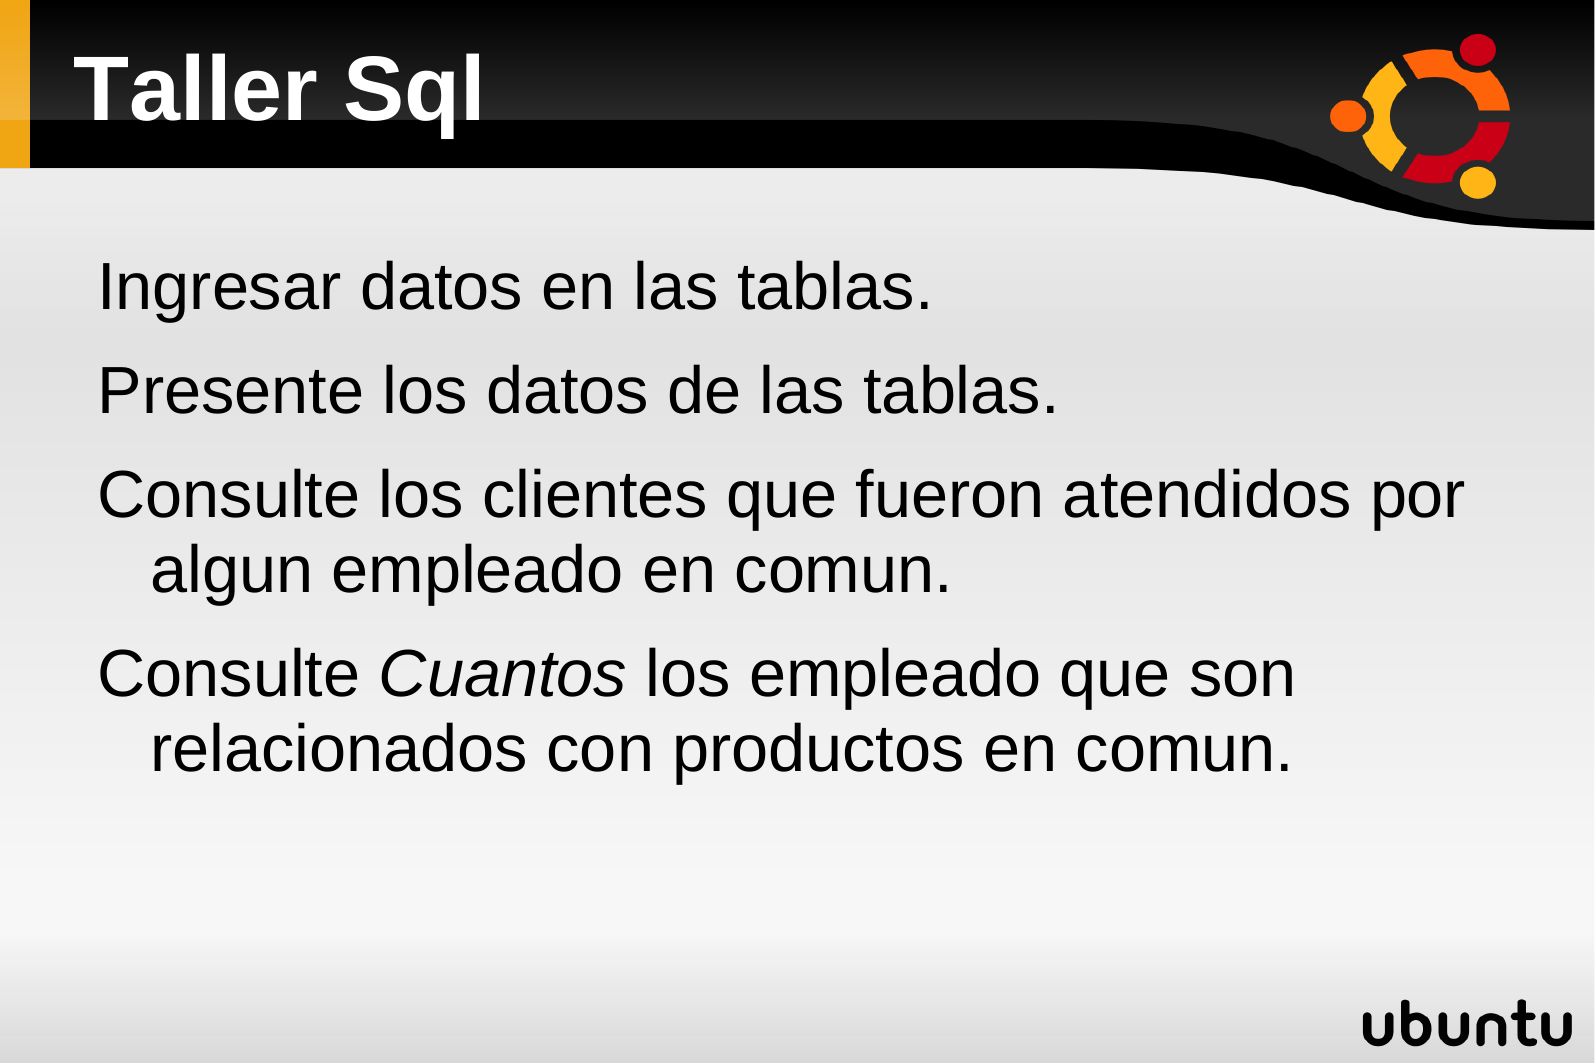

# Taller Sql
Ingresar datos en las tablas.
Presente los datos de las tablas.
Consulte los clientes que fueron atendidos por algun empleado en comun.
Consulte Cuantos los empleado que son relacionados con productos en comun.